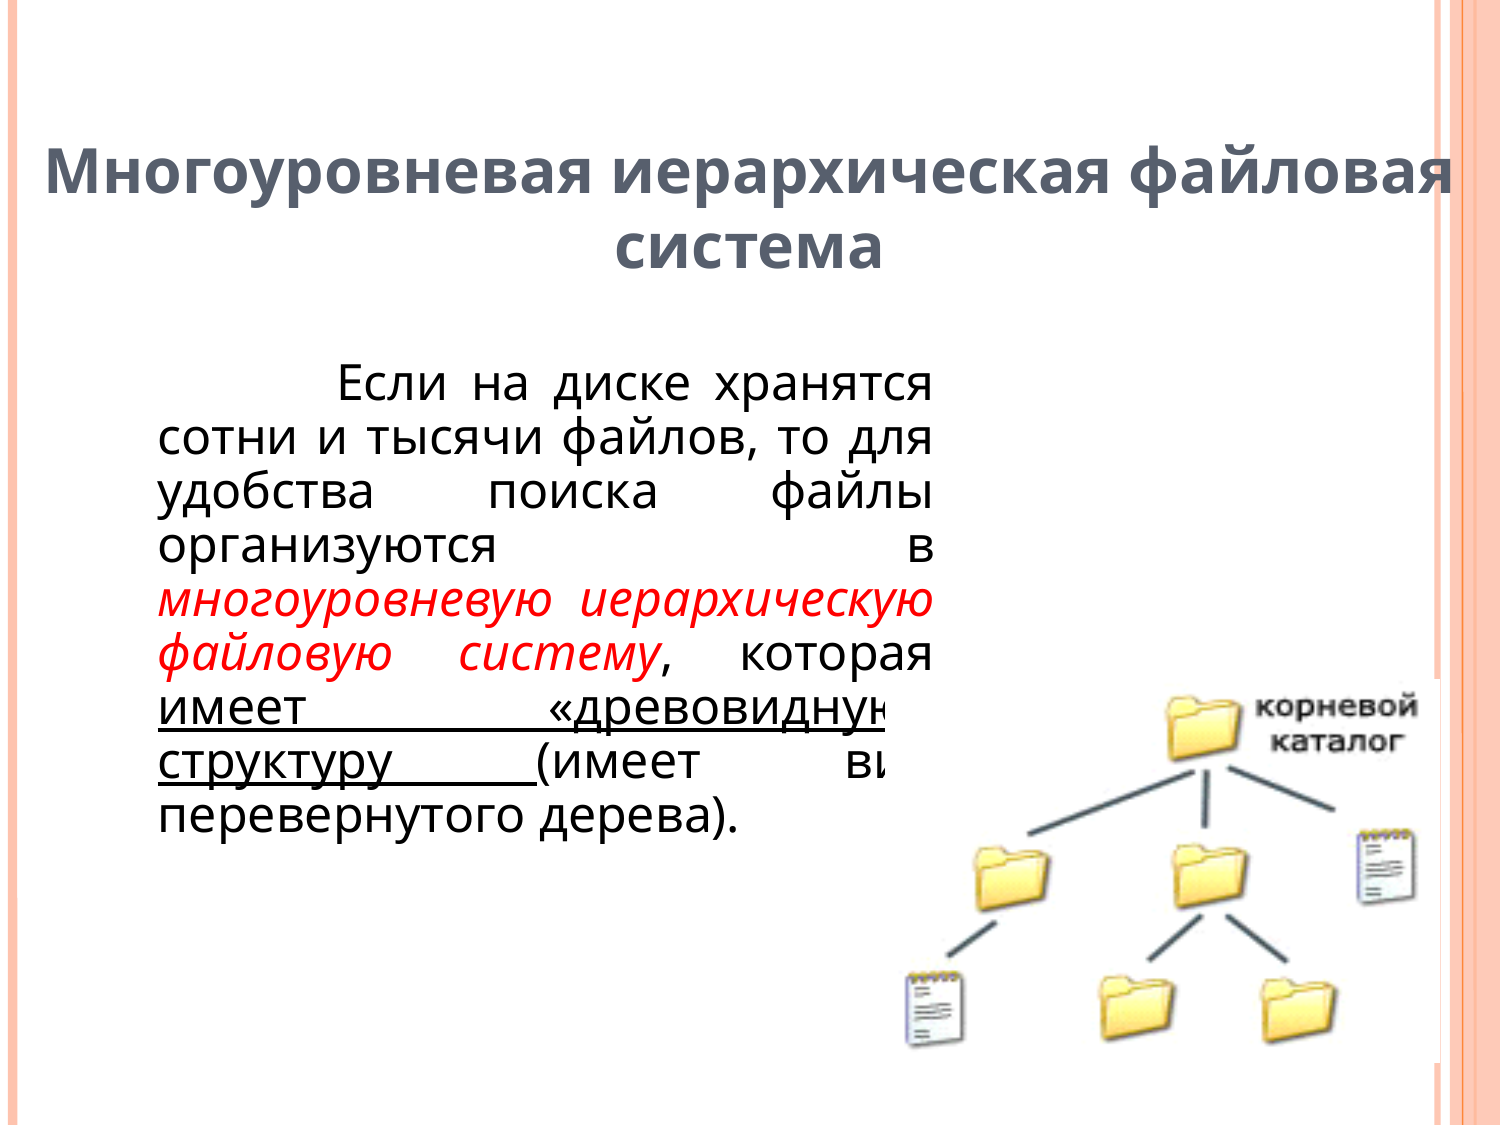

# Многоуровневая иерархическая файловая система
 Если на диске хранятся сотни и тысячи файлов, то для удобства поиска файлы организуются в многоуровневую иерархическую файловую систему, которая имеет «древовидную» структуру (имеет вид перевернутого дерева).